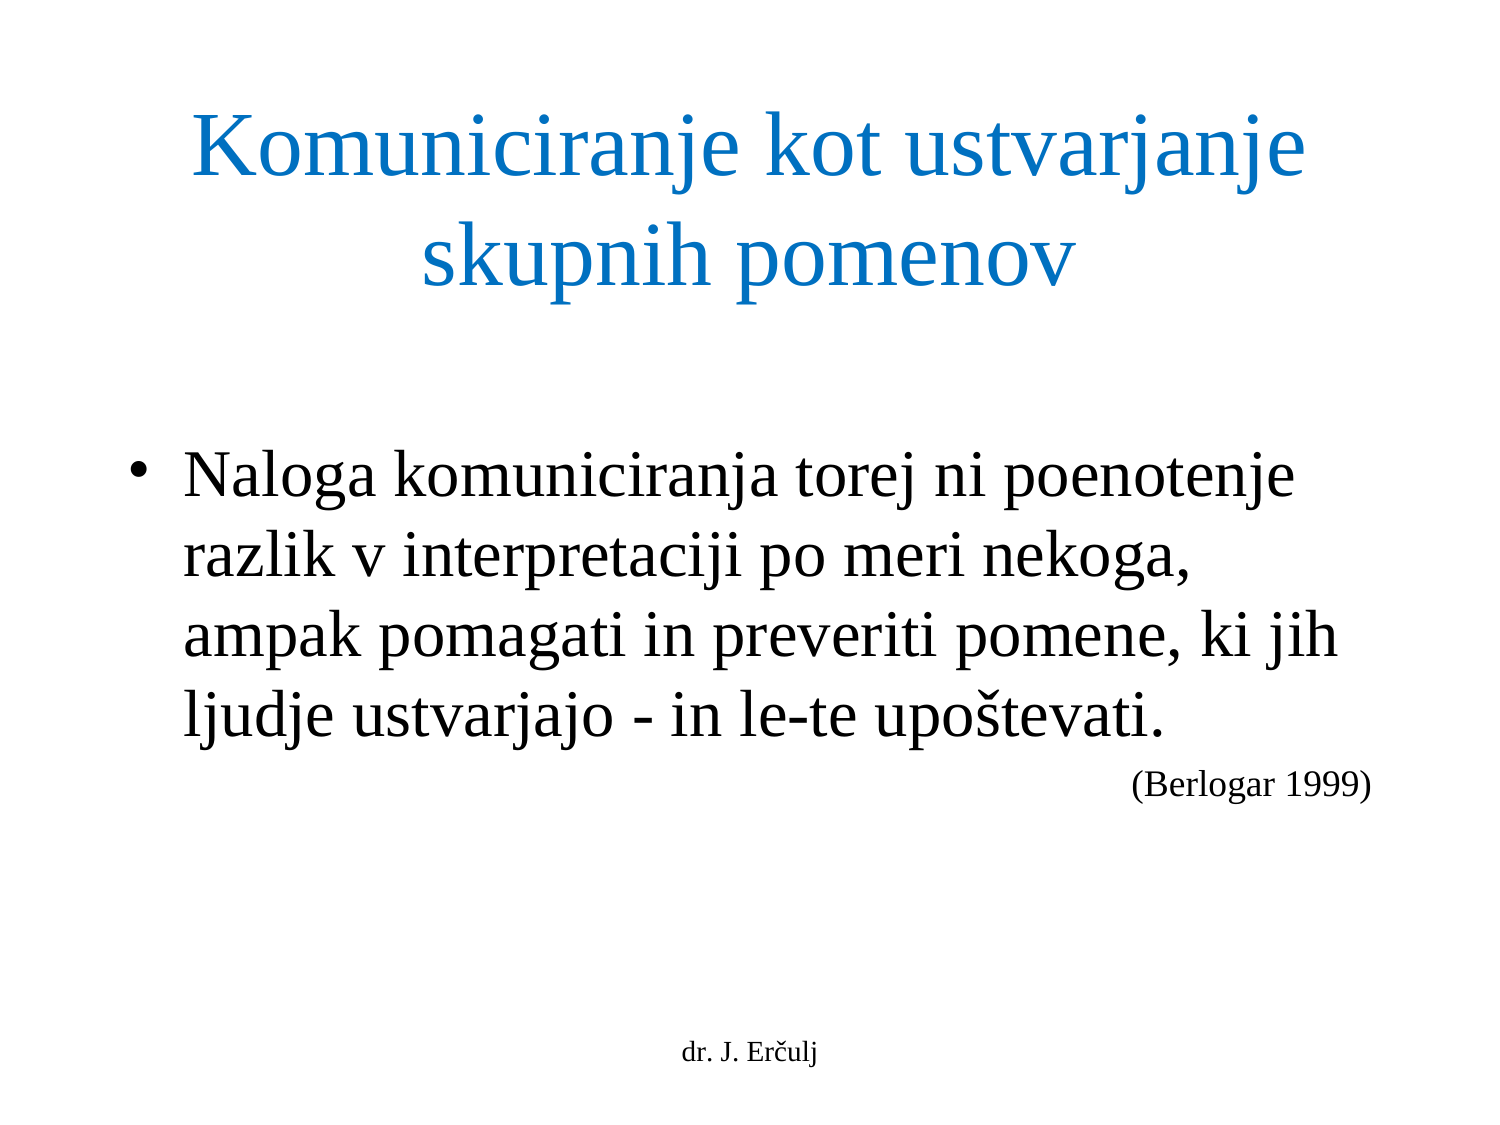

# Komuniciranje kot ustvarjanje skupnih pomenov
Naloga komuniciranja torej ni poenotenje razlik v interpretaciji po meri nekoga, ampak pomagati in preveriti pomene, ki jih ljudje ustvarjajo - in le-te upoštevati.
(Berlogar 1999)
dr. J. Erčulj